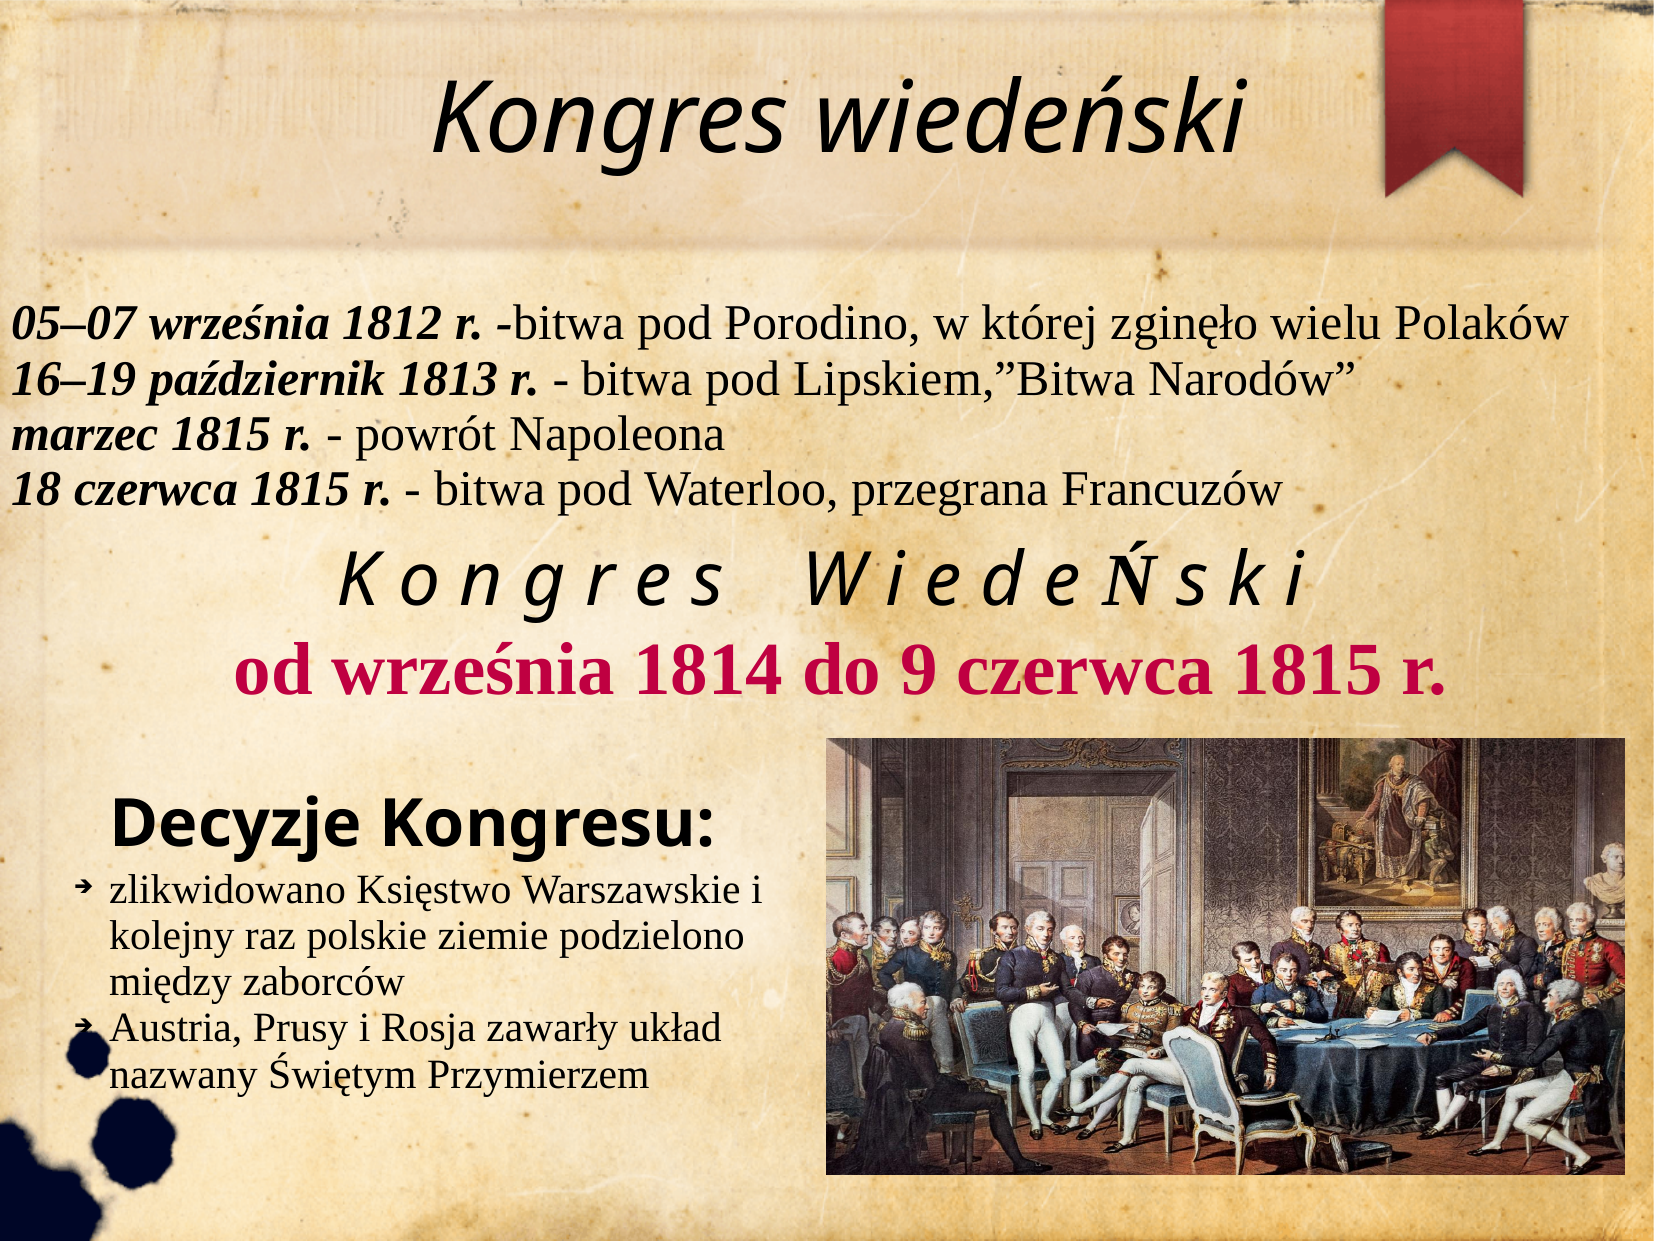

# Kongres wiedeński
05–07 września 1812 r. -bitwa pod Porodino, w której zginęło wielu Polaków 16–19 październik 1813 r. - bitwa pod Lipskiem,”Bitwa Narodów”
marzec 1815 r. - powrót Napoleona
18 czerwca 1815 r. - bitwa pod Waterloo, przegrana Francuzów
K o n g r e s W i e d e Ń s k i
 od września 1814 do 9 czerwca 1815 r.
Decyzje Kongresu:
zlikwidowano Księstwo Warszawskie i kolejny raz polskie ziemie podzielono między zaborców
Austria, Prusy i Rosja zawarły układ nazwany Świętym Przymierzem